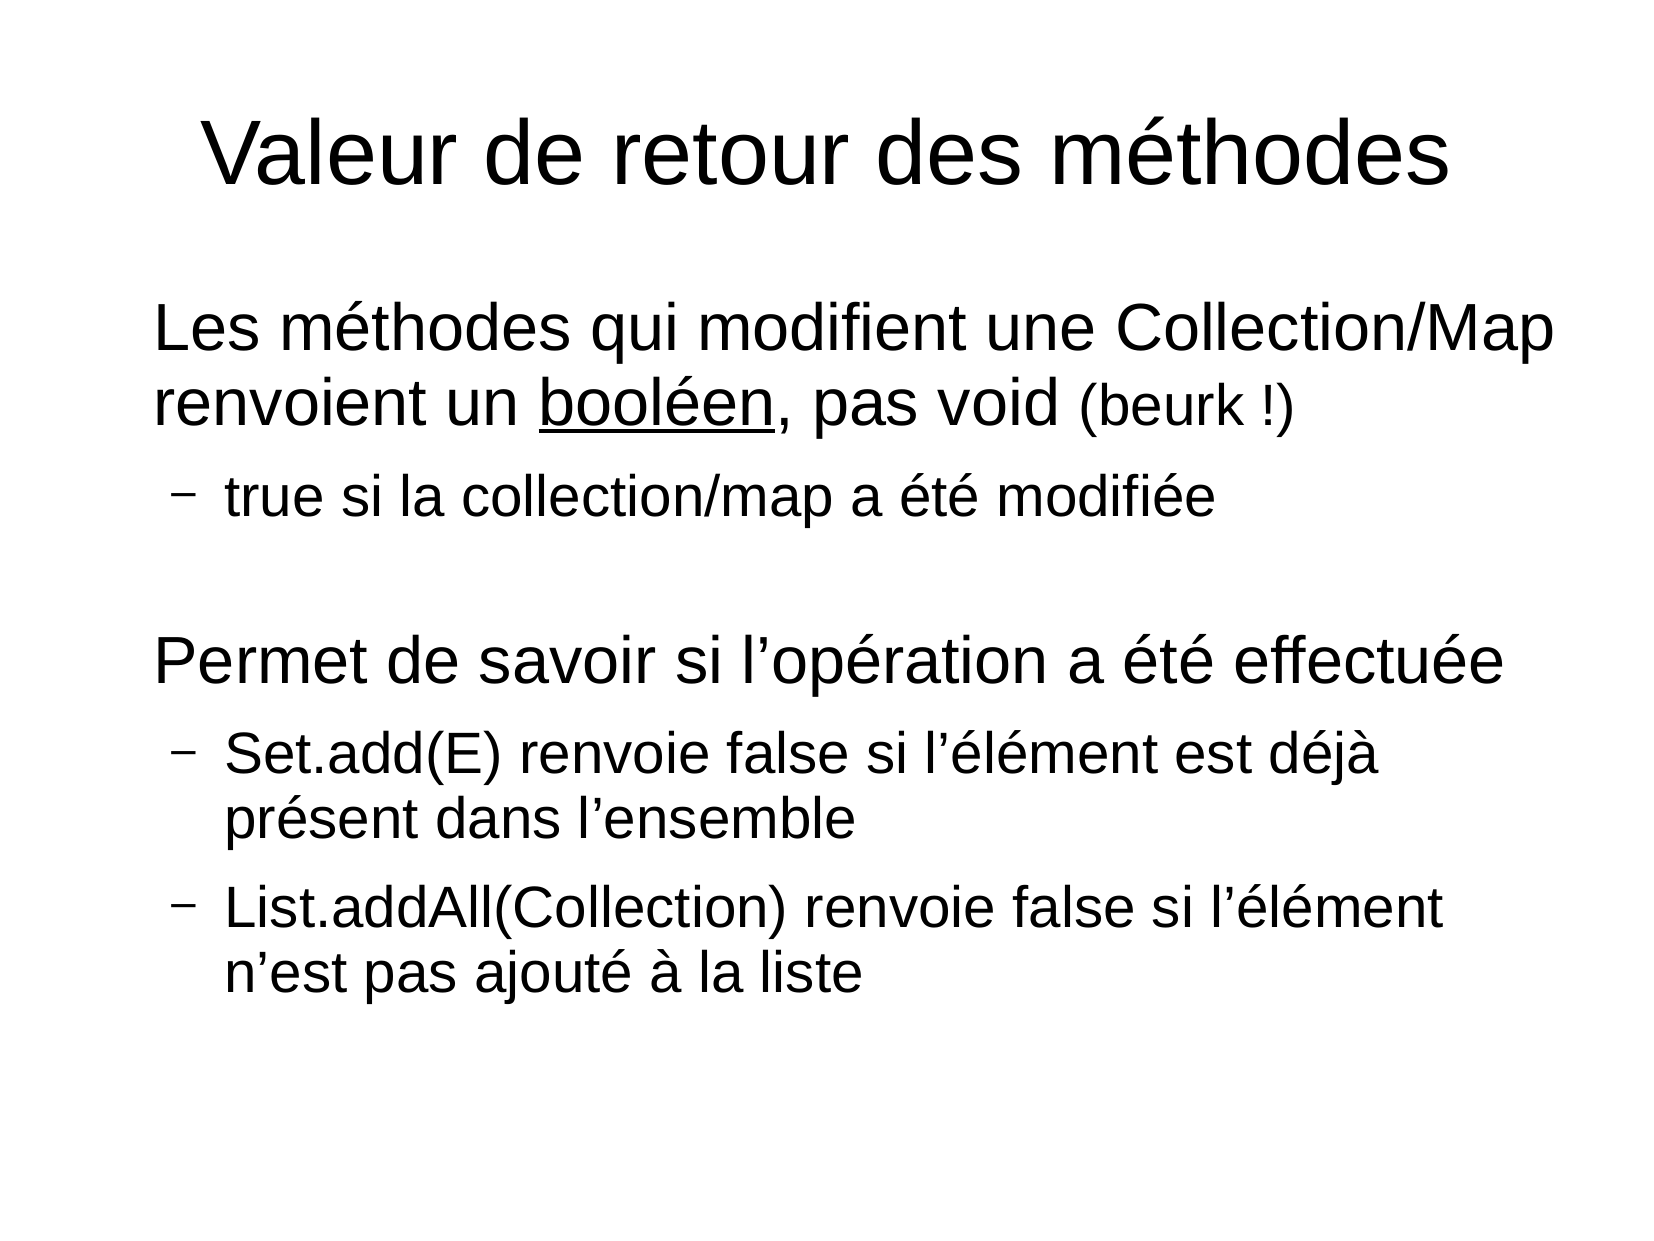

# Valeur de retour des méthodes
Les méthodes qui modifient une Collection/Map renvoient un booléen, pas void (beurk !)
true si la collection/map a été modifiée
Permet de savoir si l’opération a été effectuée
Set.add(E) renvoie false si l’élément est déjà présent dans l’ensemble
List.addAll(Collection) renvoie false si l’élément n’est pas ajouté à la liste